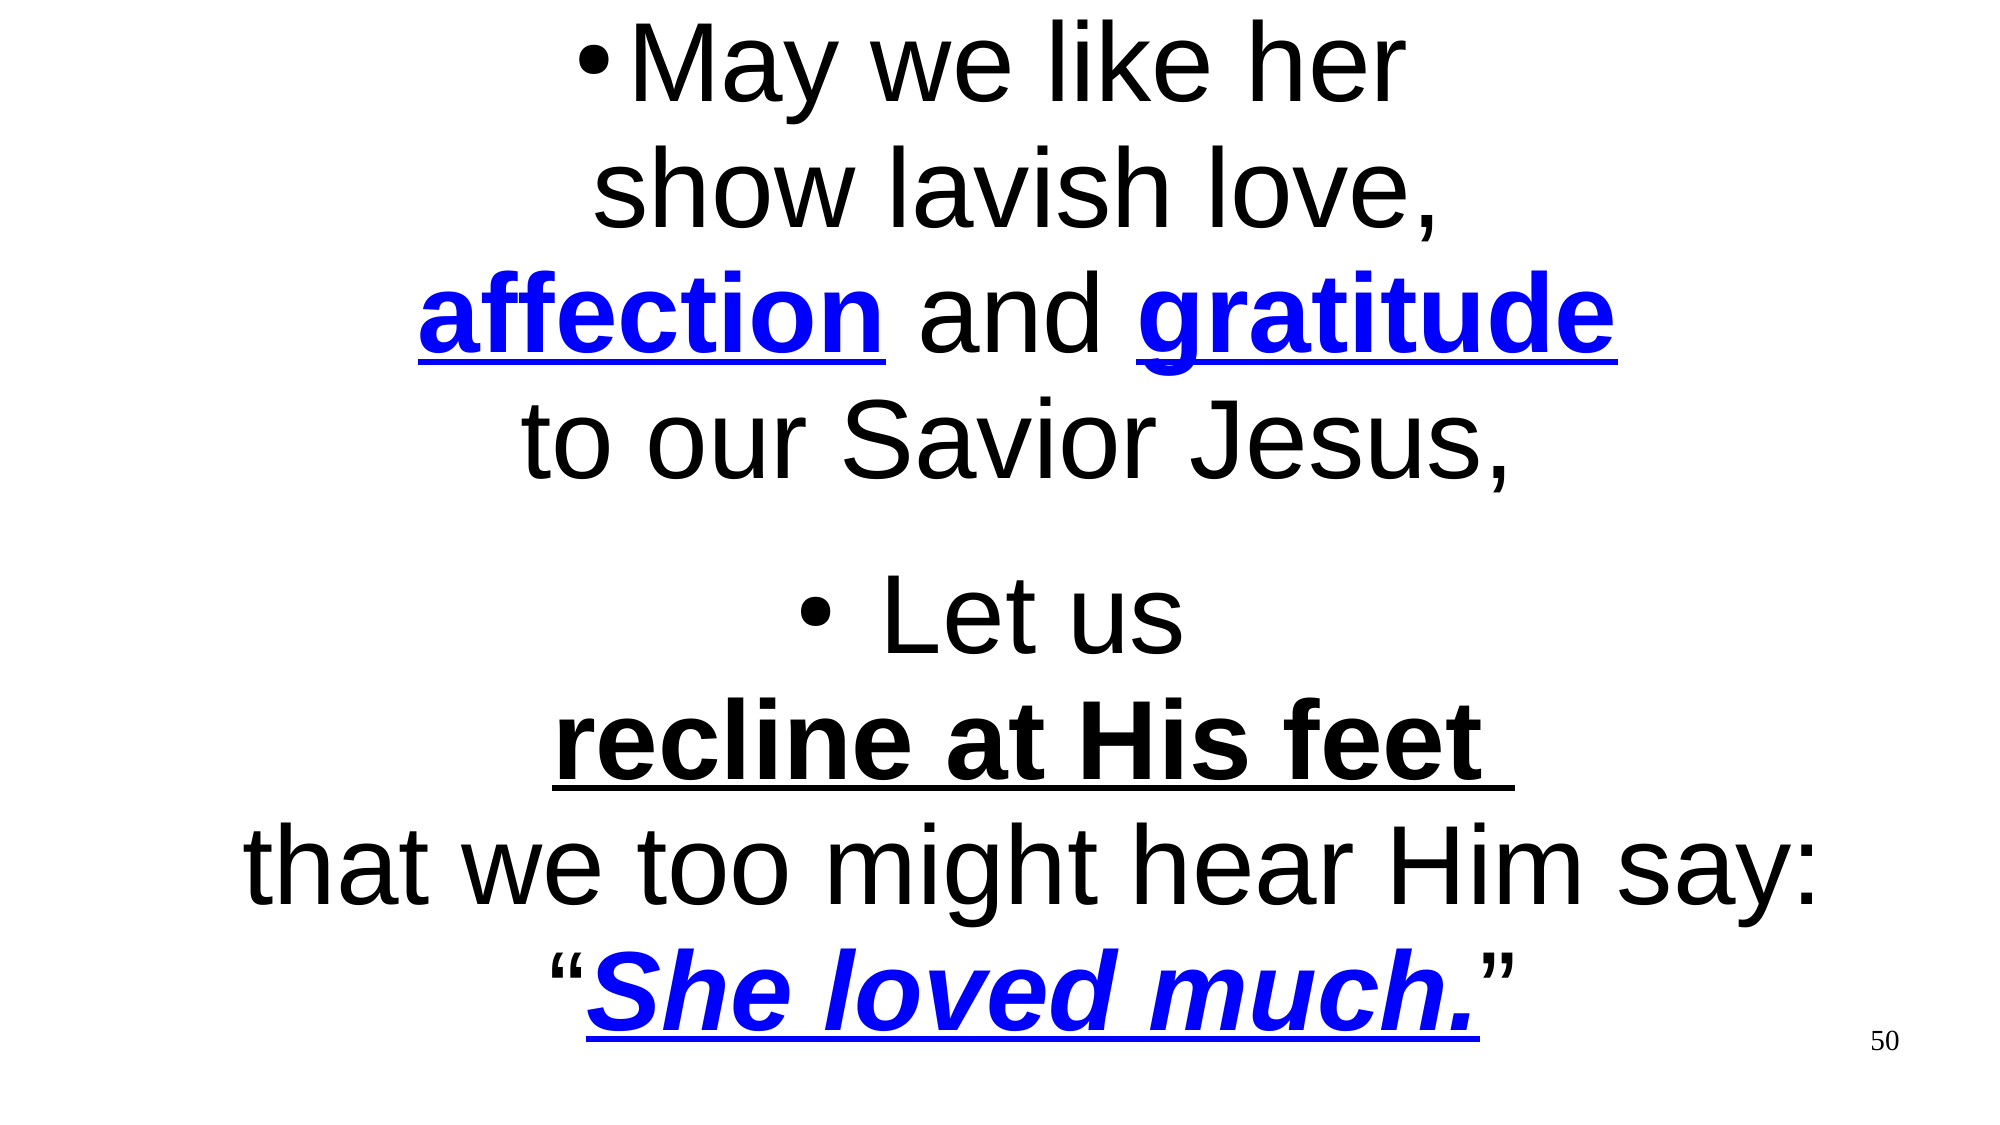

# May we like her show lavish love, affection and gratitude to our Savior Jesus,
 Let us
recline at His feet
that we too might hear Him say:
“She loved much.”
50